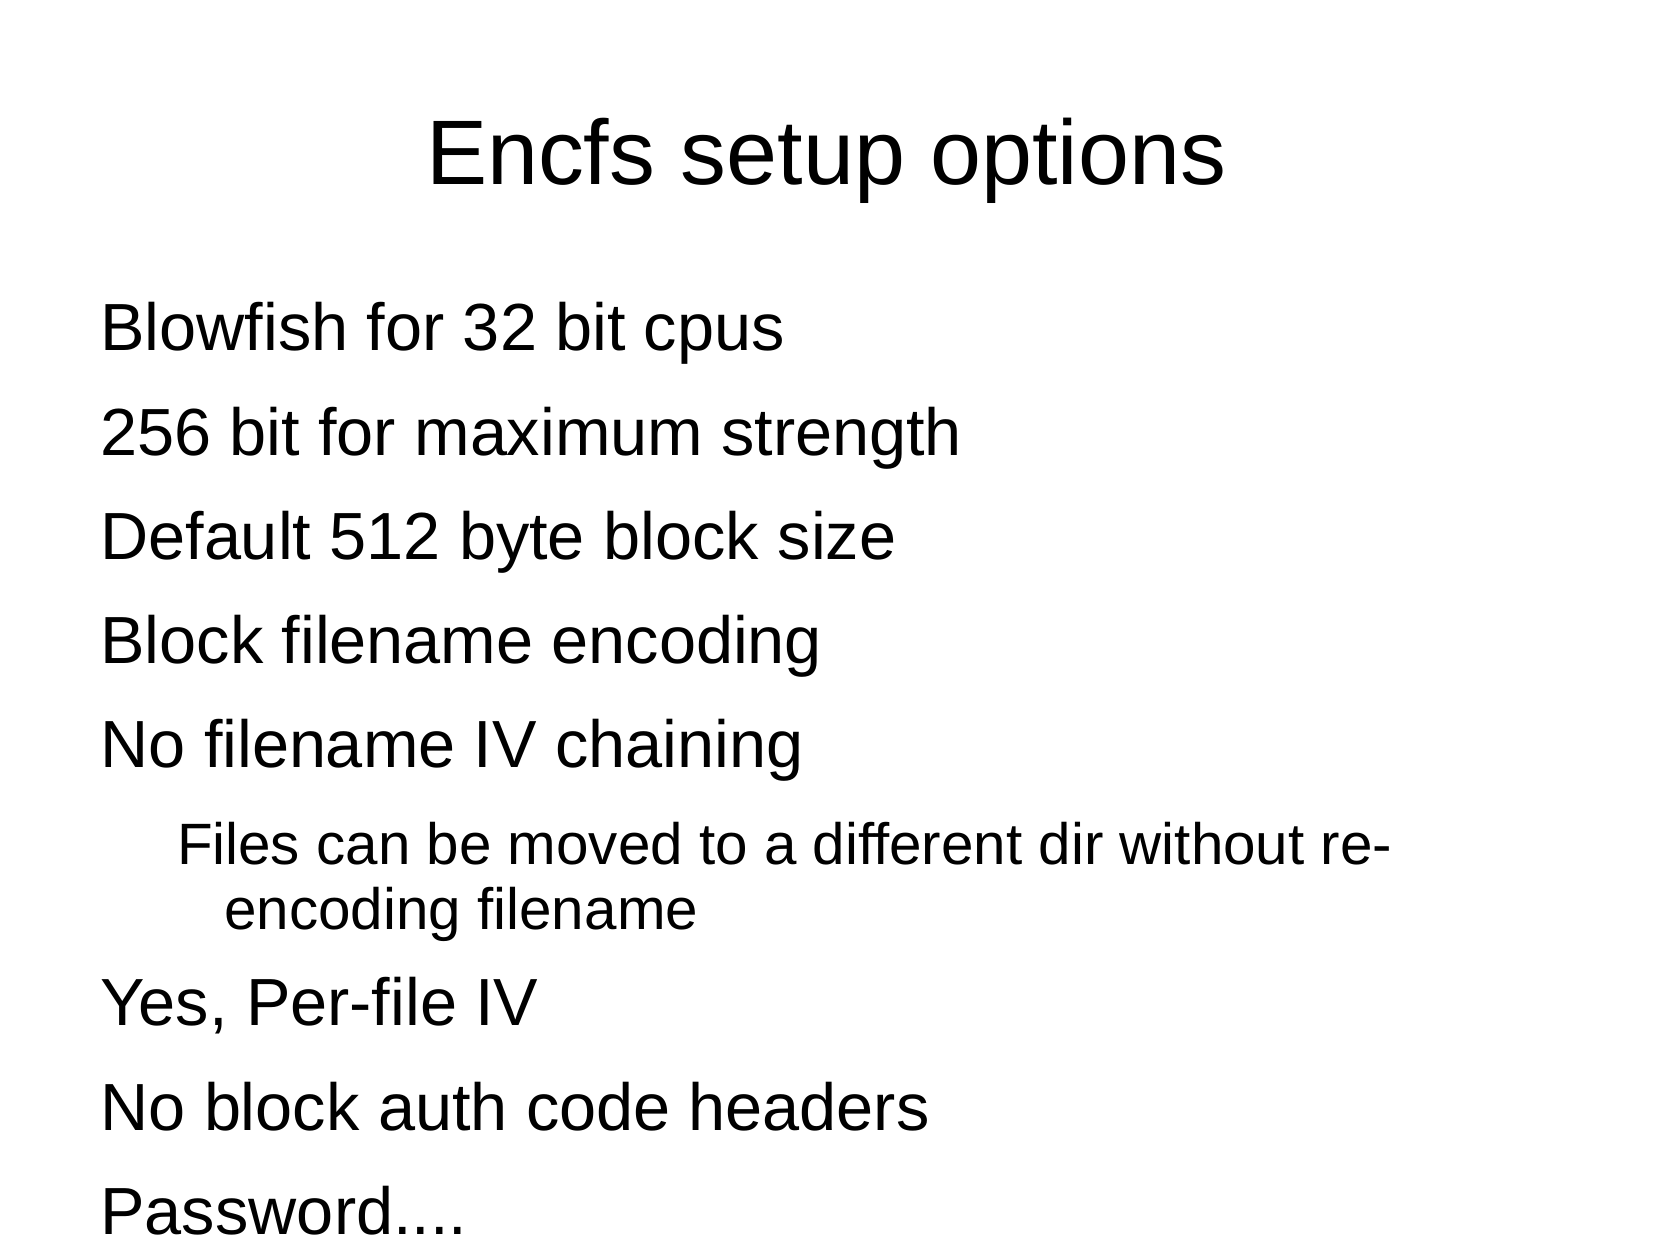

# Encfs setup options
Blowfish for 32 bit cpus
256 bit for maximum strength
Default 512 byte block size
Block filename encoding
No filename IV chaining
Files can be moved to a different dir without re-encoding filename
Yes, Per-file IV
No block auth code headers
Password....